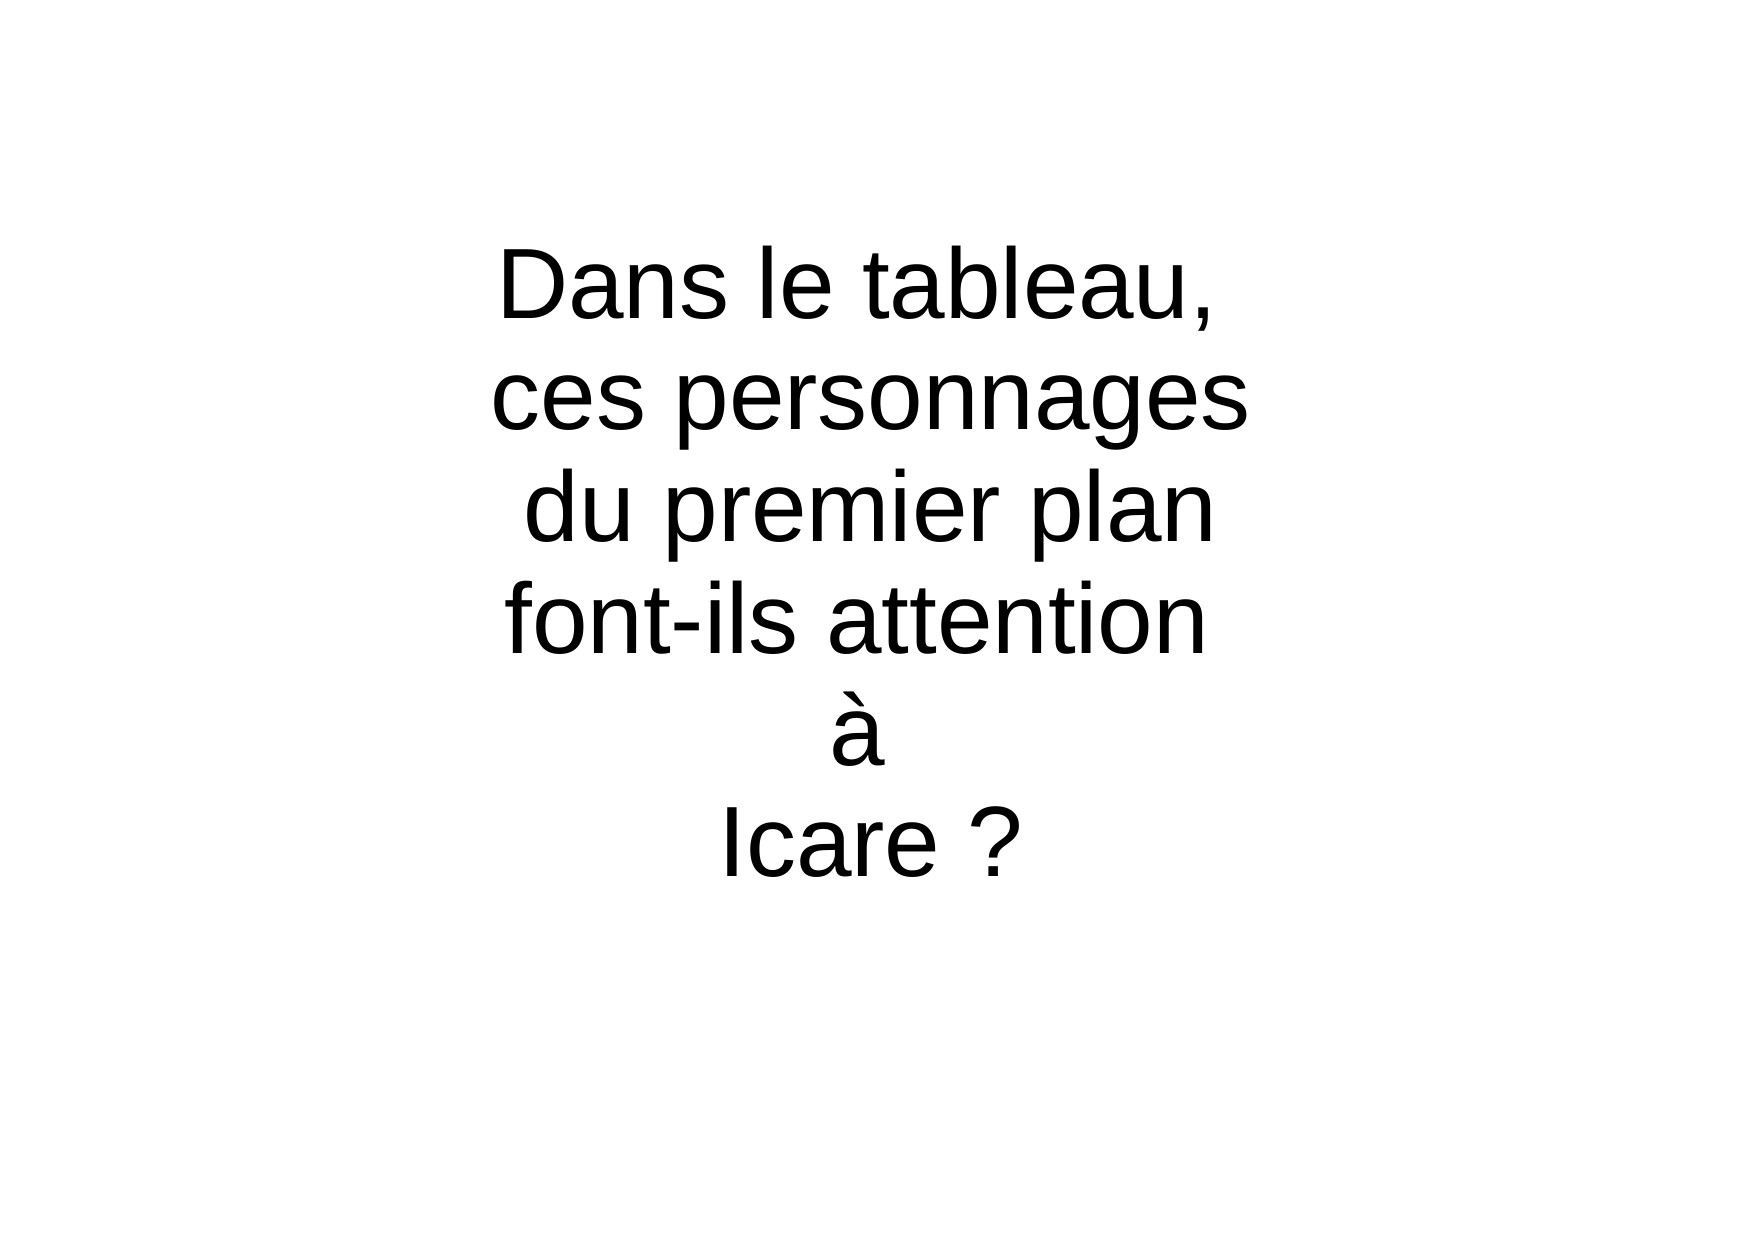

Dans le tableau,
ces personnages
du premier plan
font-ils attention
à
Icare ?